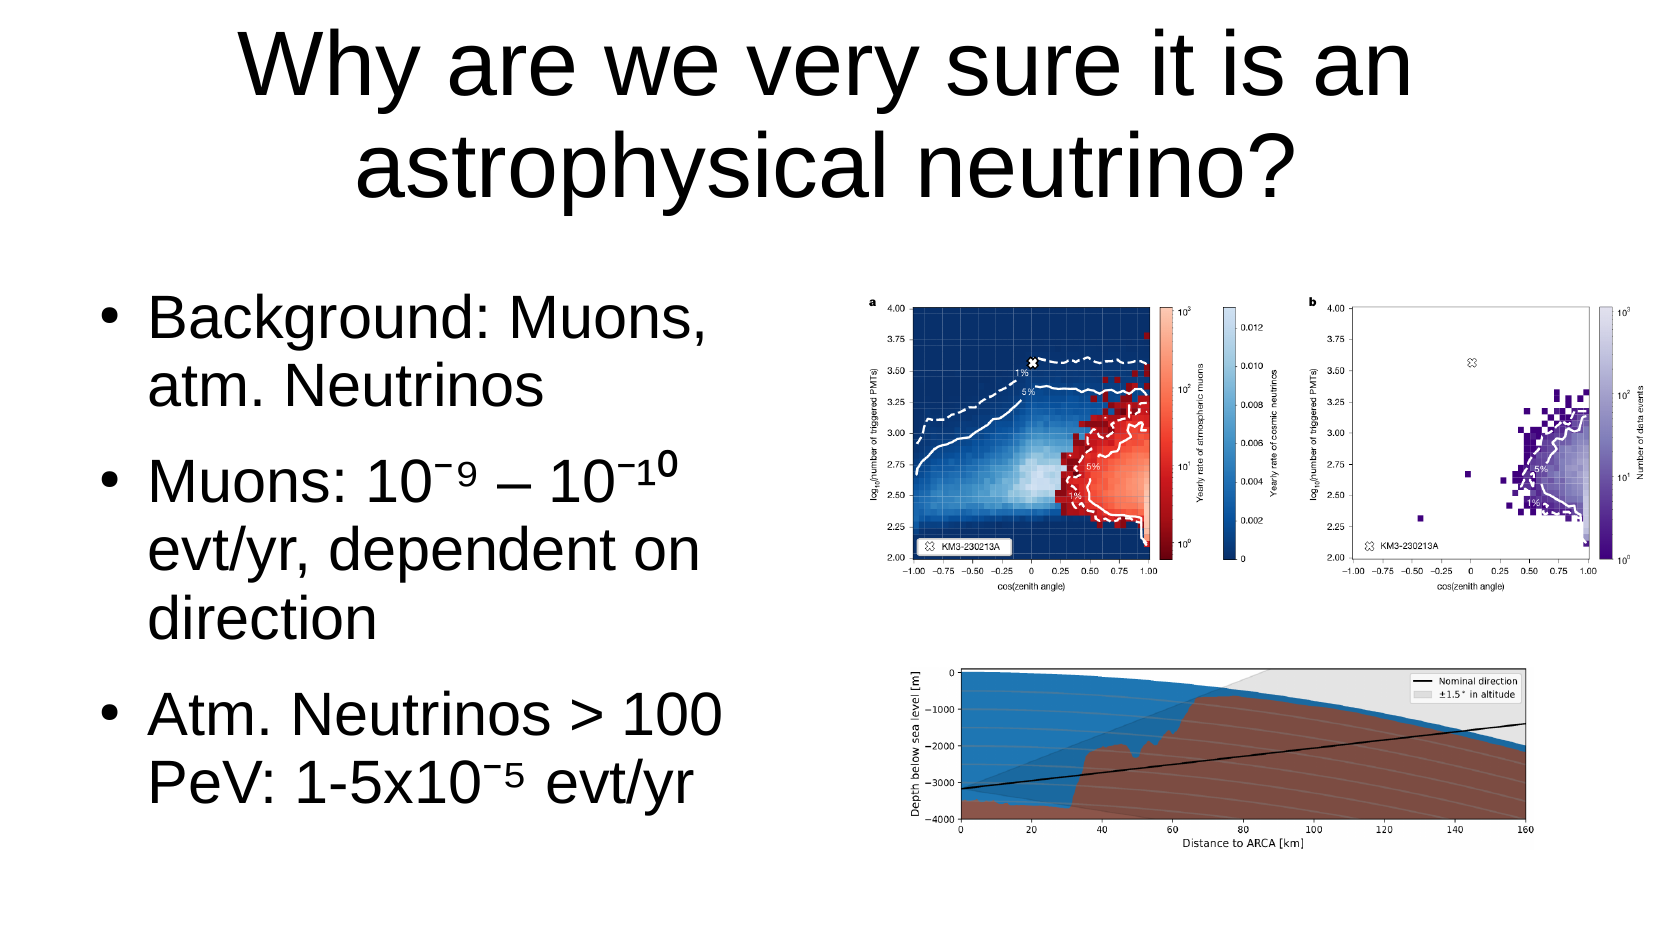

# Why are we very sure it is an astrophysical neutrino?
Background: Muons, atm. Neutrinos
Muons: 10⁻⁹ – 10⁻¹⁰ evt/yr, dependent on direction
Atm. Neutrinos > 100 PeV: 1-5x10⁻⁵ evt/yr